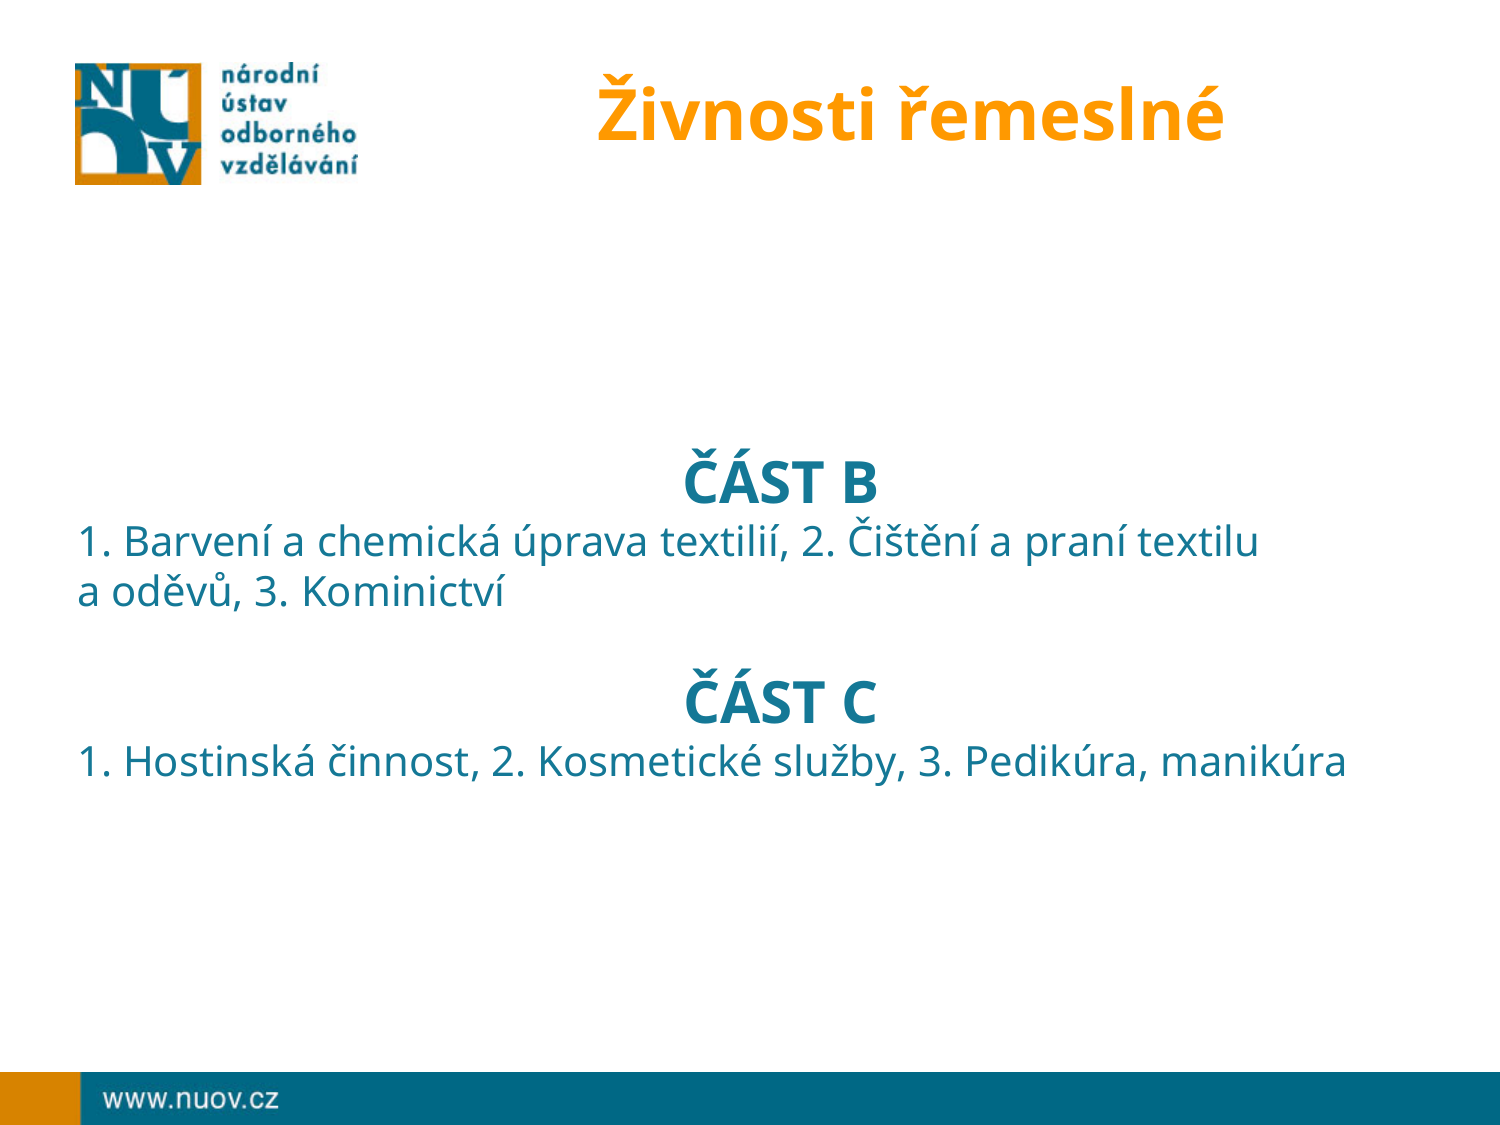

# Živnosti řemeslné
ČÁST B
 Barvení a chemická úprava textilií, 2. Čištění a praní textilu
a oděvů, 3. Kominictví
ČÁST C
 Hostinská činnost, 2. Kosmetické služby, 3. Pedikúra, manikúra